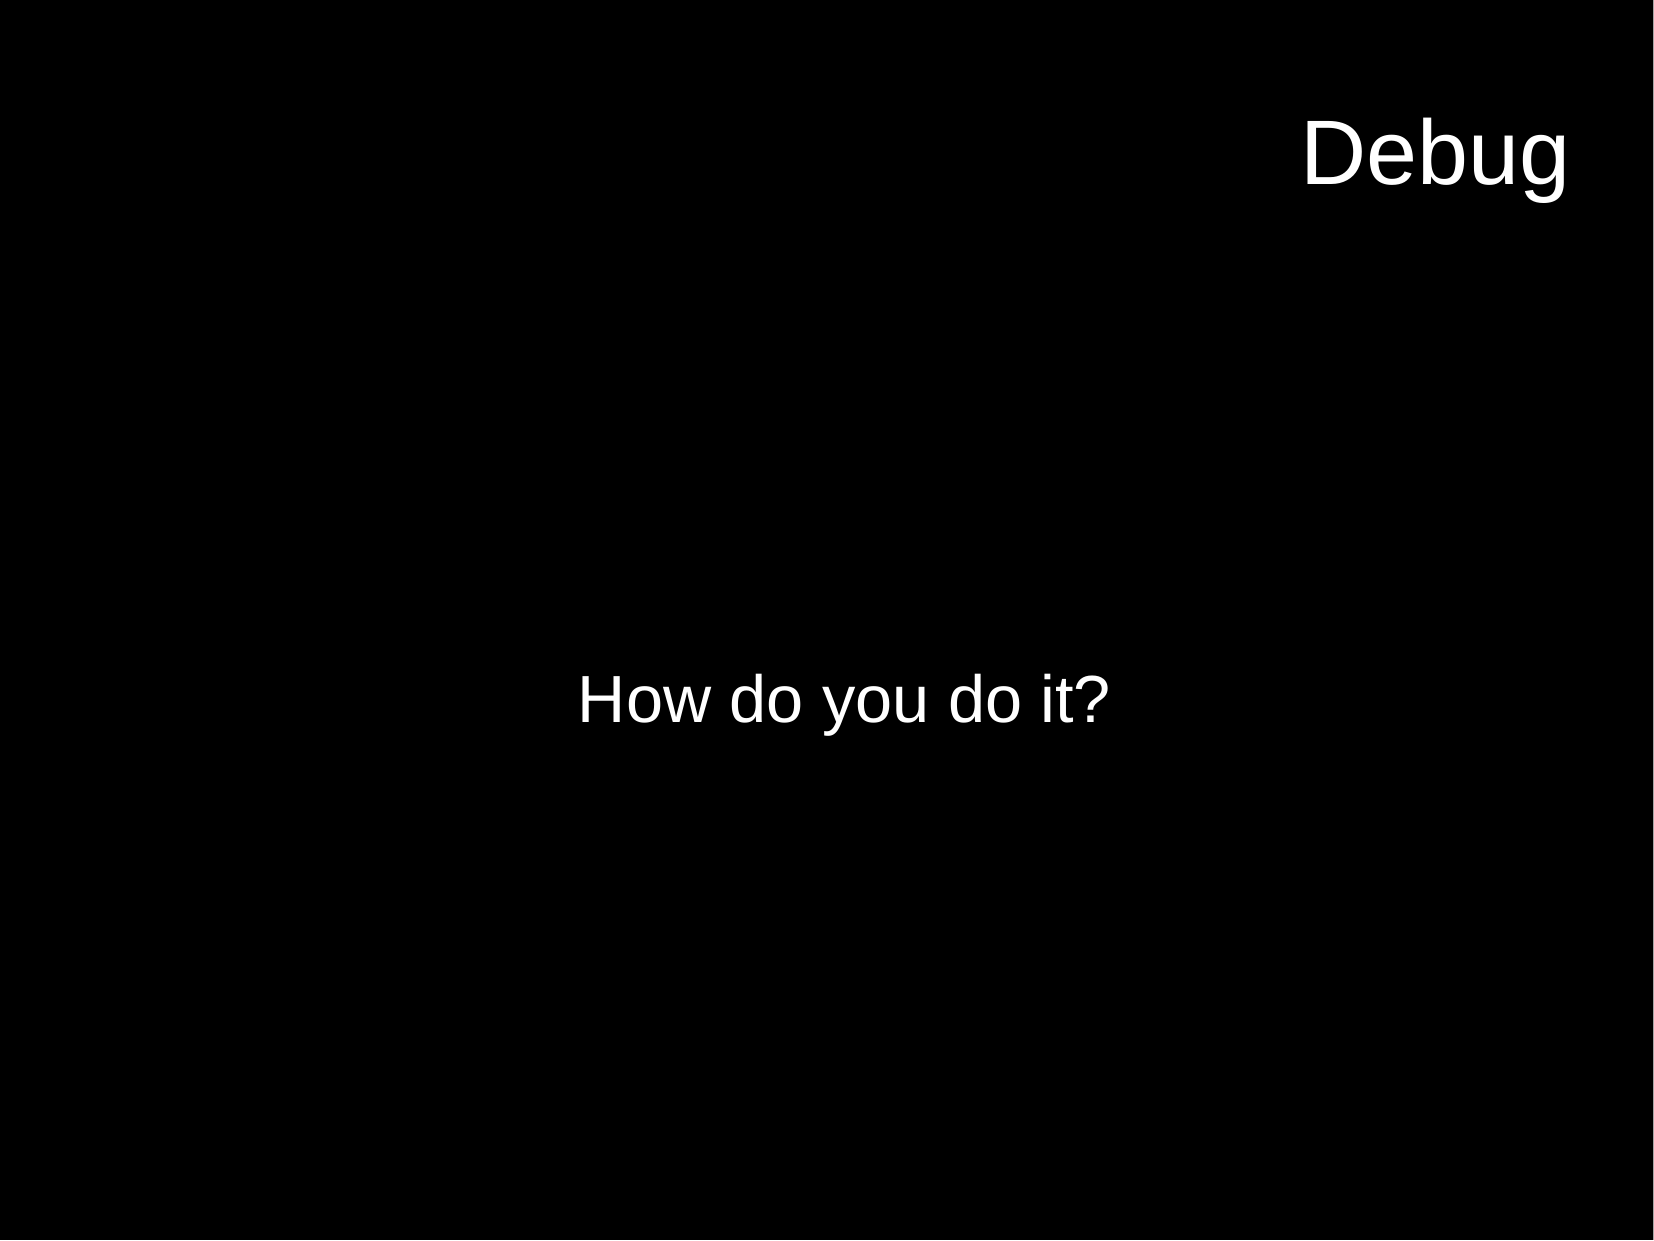

# Debug
How do you do it?